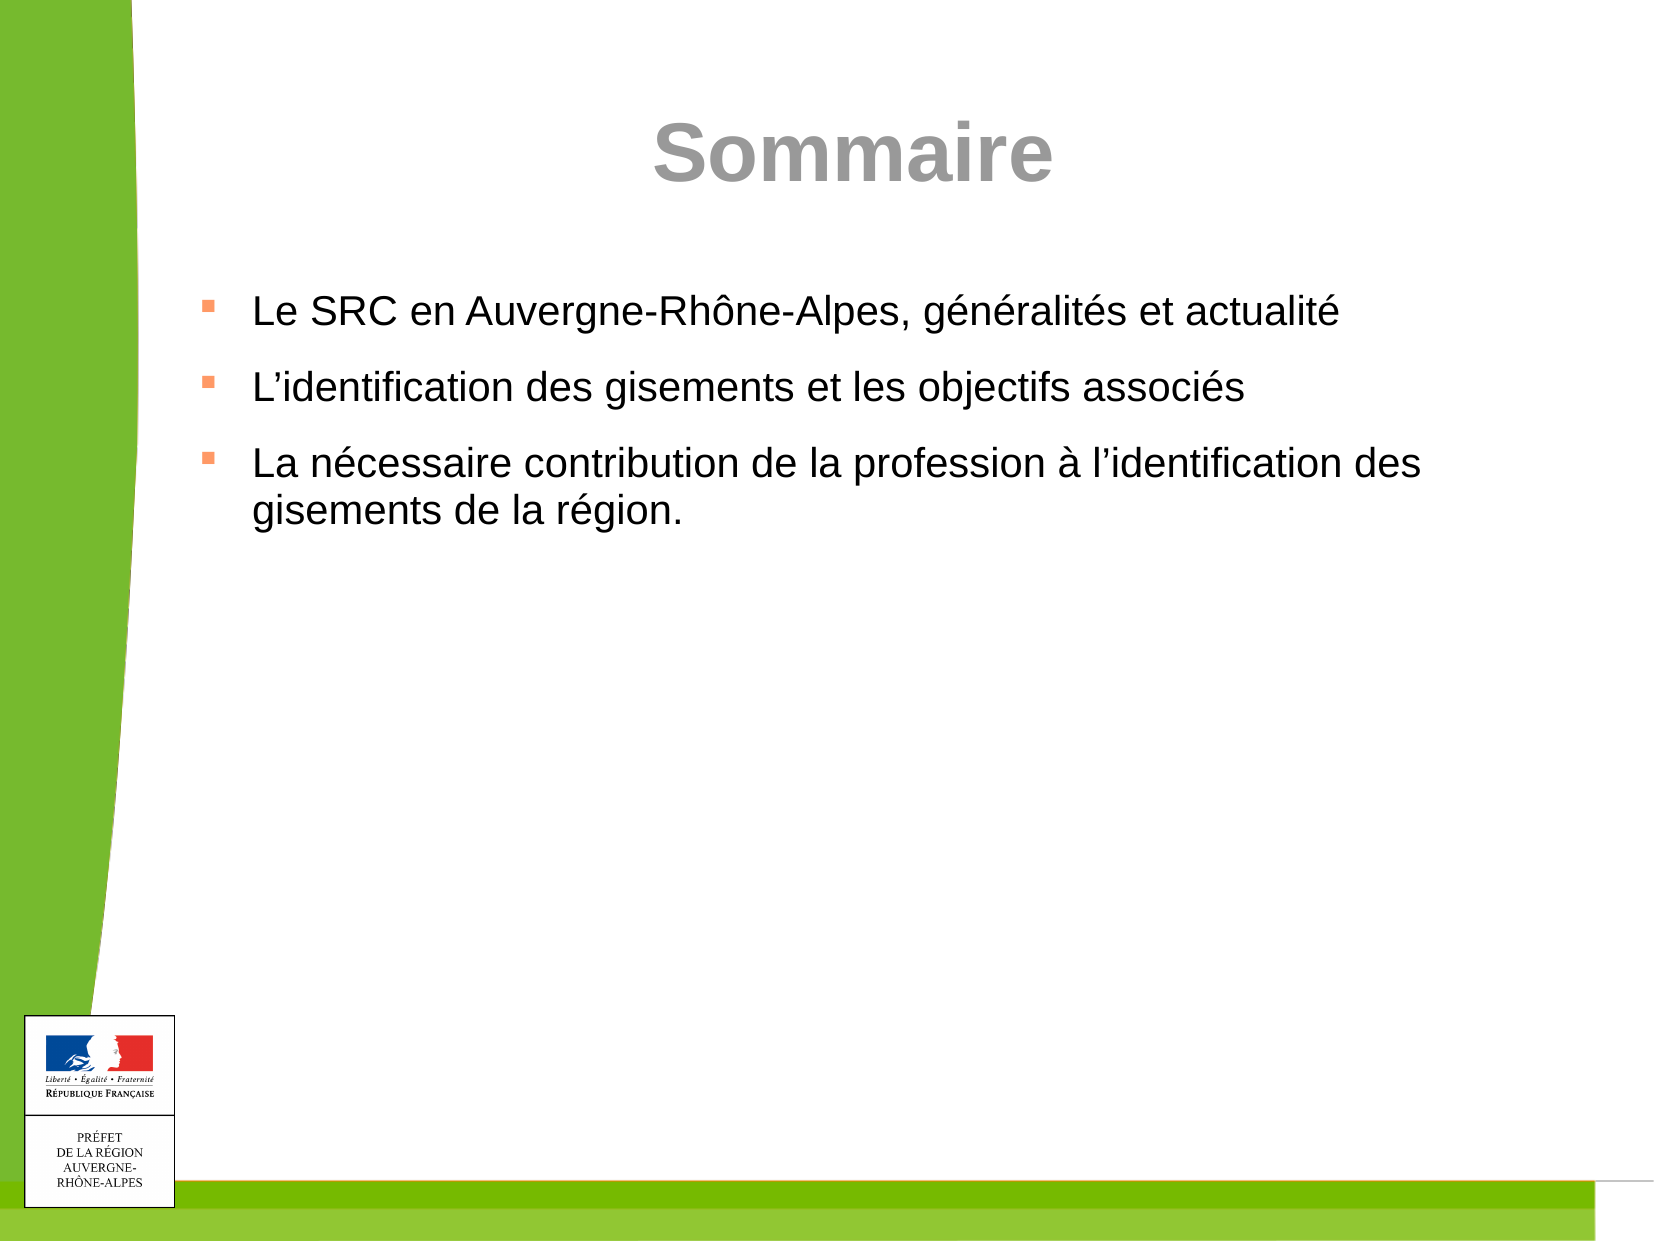

# Sommaire
Le SRC en Auvergne-Rhône-Alpes, généralités et actualité
L’identification des gisements et les objectifs associés
La nécessaire contribution de la profession à l’identification des gisements de la région.
2